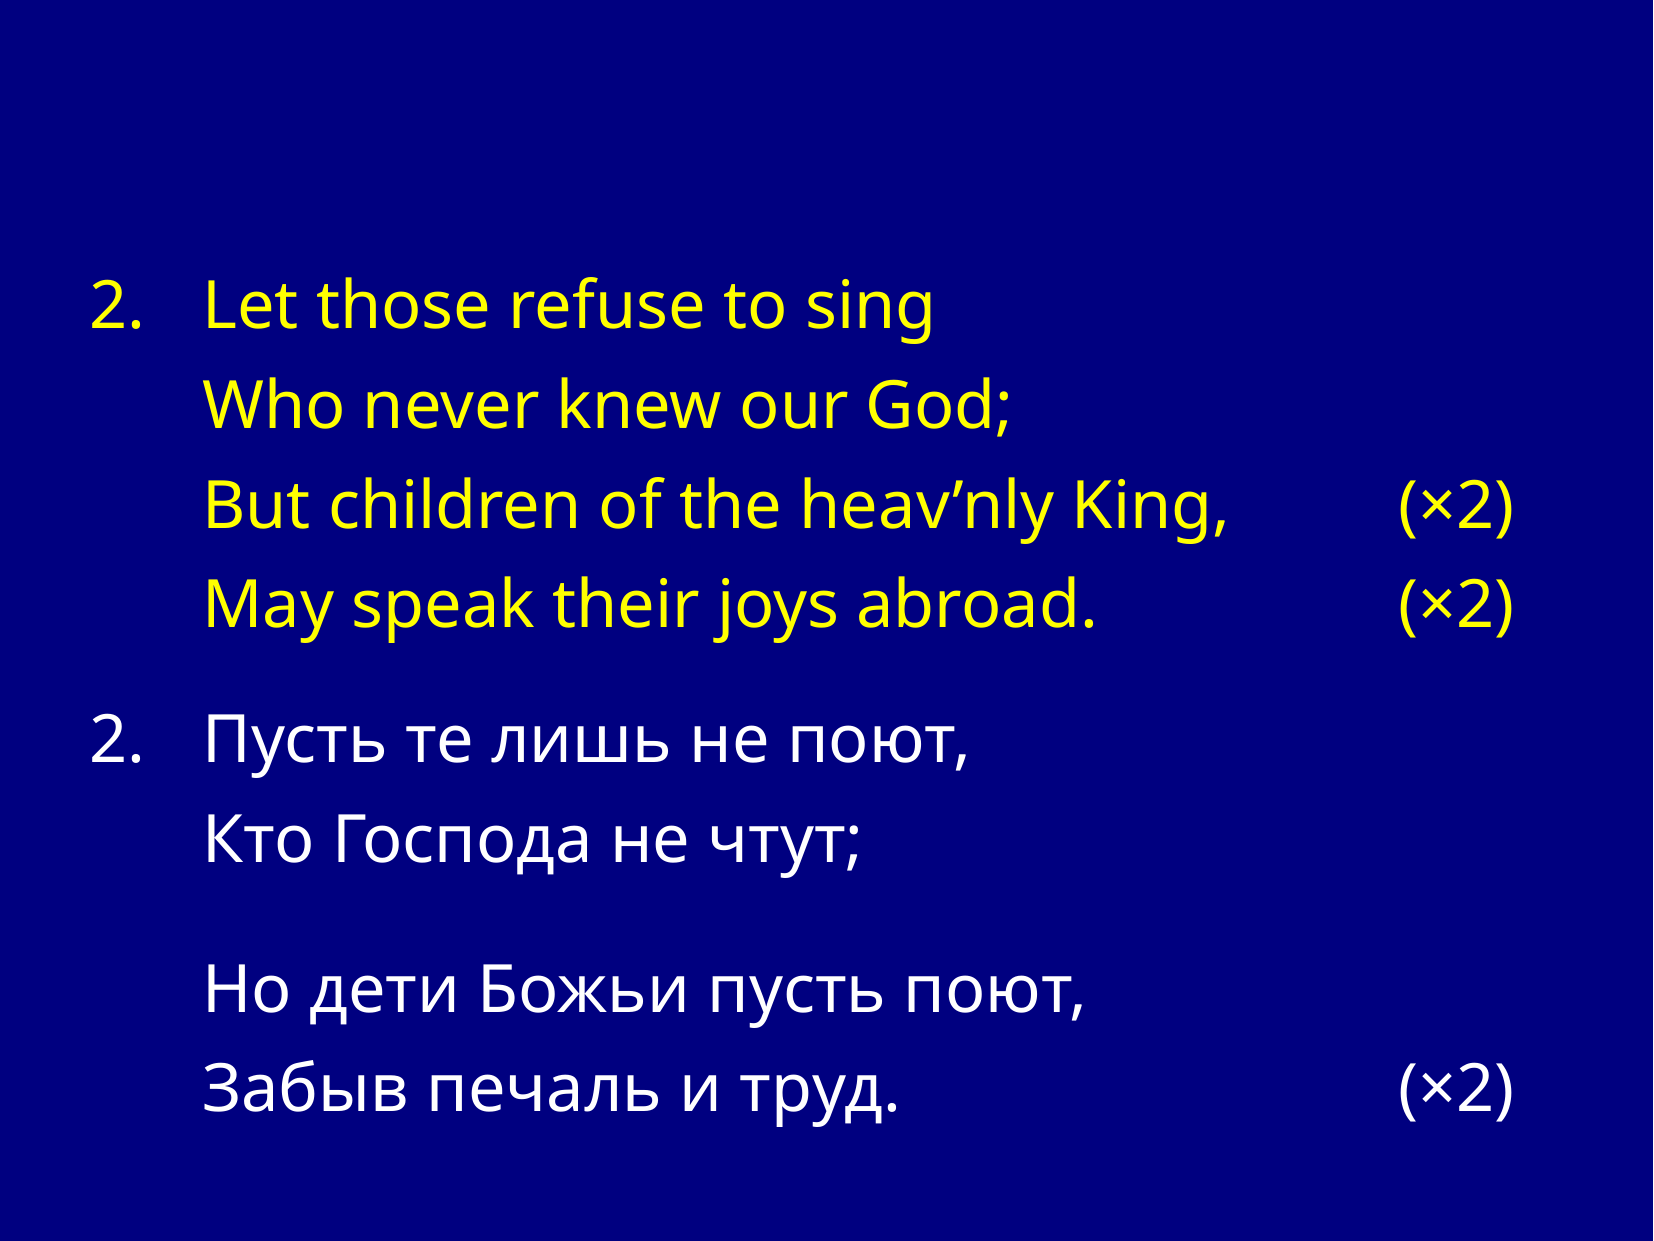

2.	Let those refuse to sing
	Who never knew our God;
	But children of the heav’nly King,	(×2)
	May speak their joys abroad.	(×2)
2.	Пусть те лишь не поют,
	Кто Господа не чтут;
	Но дети Божьи пусть поют,
	Забыв печаль и труд.	(×2)